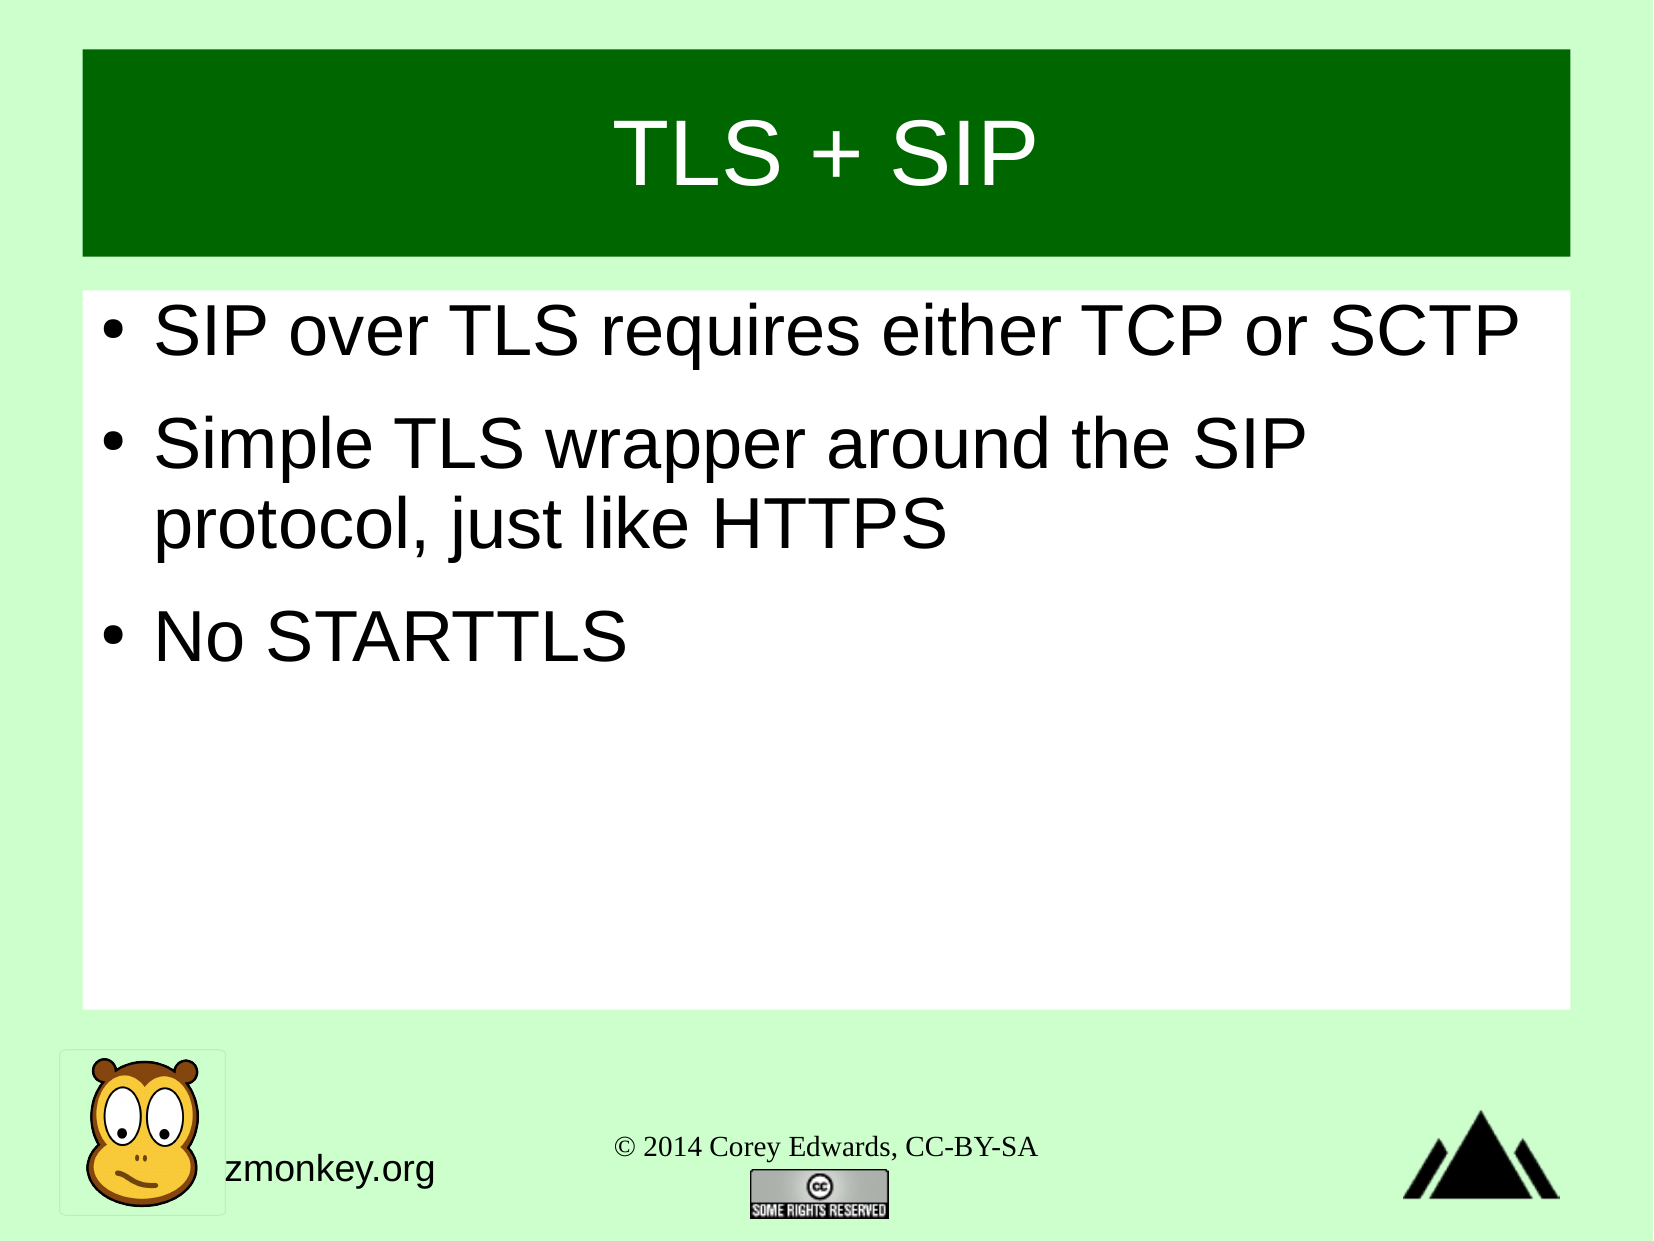

# TLS + SIP
SIP over TLS requires either TCP or SCTP
Simple TLS wrapper around the SIP protocol, just like HTTPS
No STARTTLS